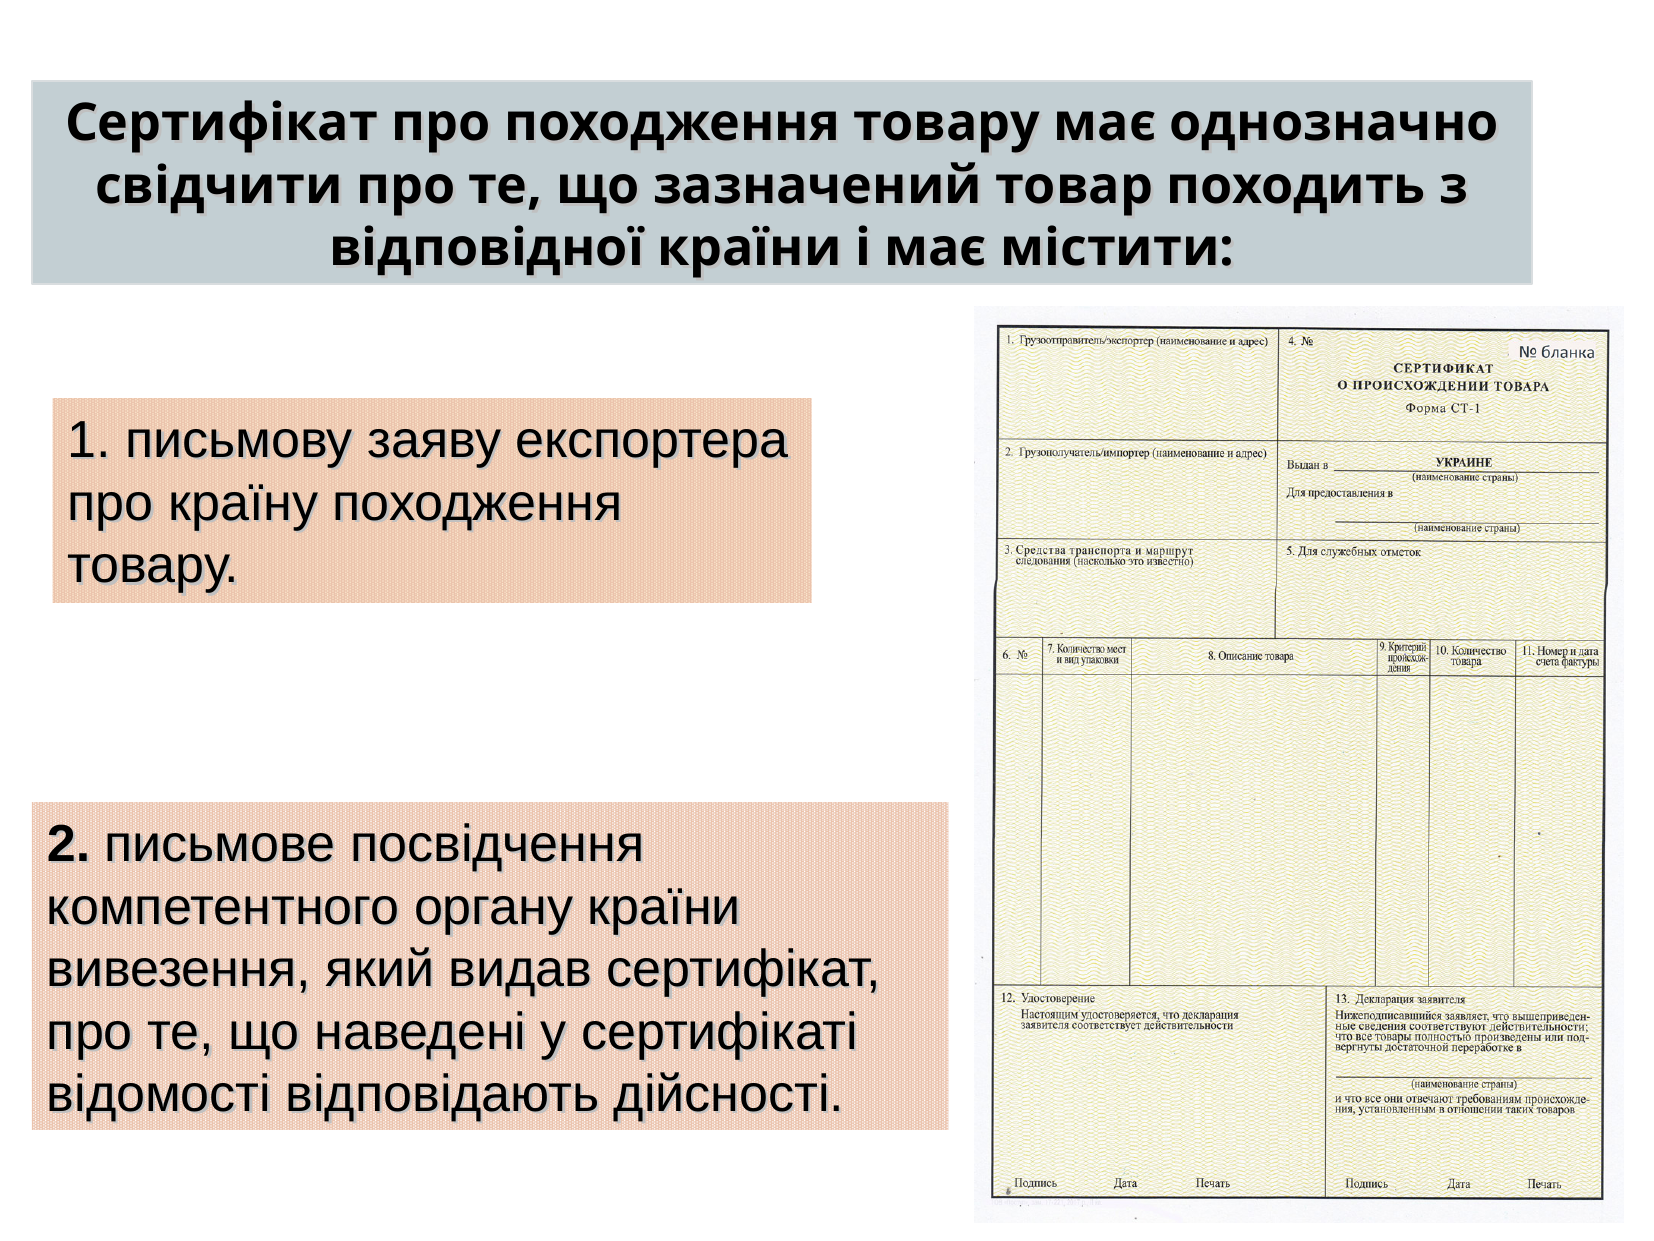

Сертифікат про походження товару має однозначно свідчити про те, що зазначений товар походить з відповідної країни і має містити:
1. письмову заяву експортера про країну походження товару.
2. письмове посвідчення компетентного органу країни вивезення, який видав сертифікат, про те, що наведені у сертифікаті відомості відповідають дійсності.